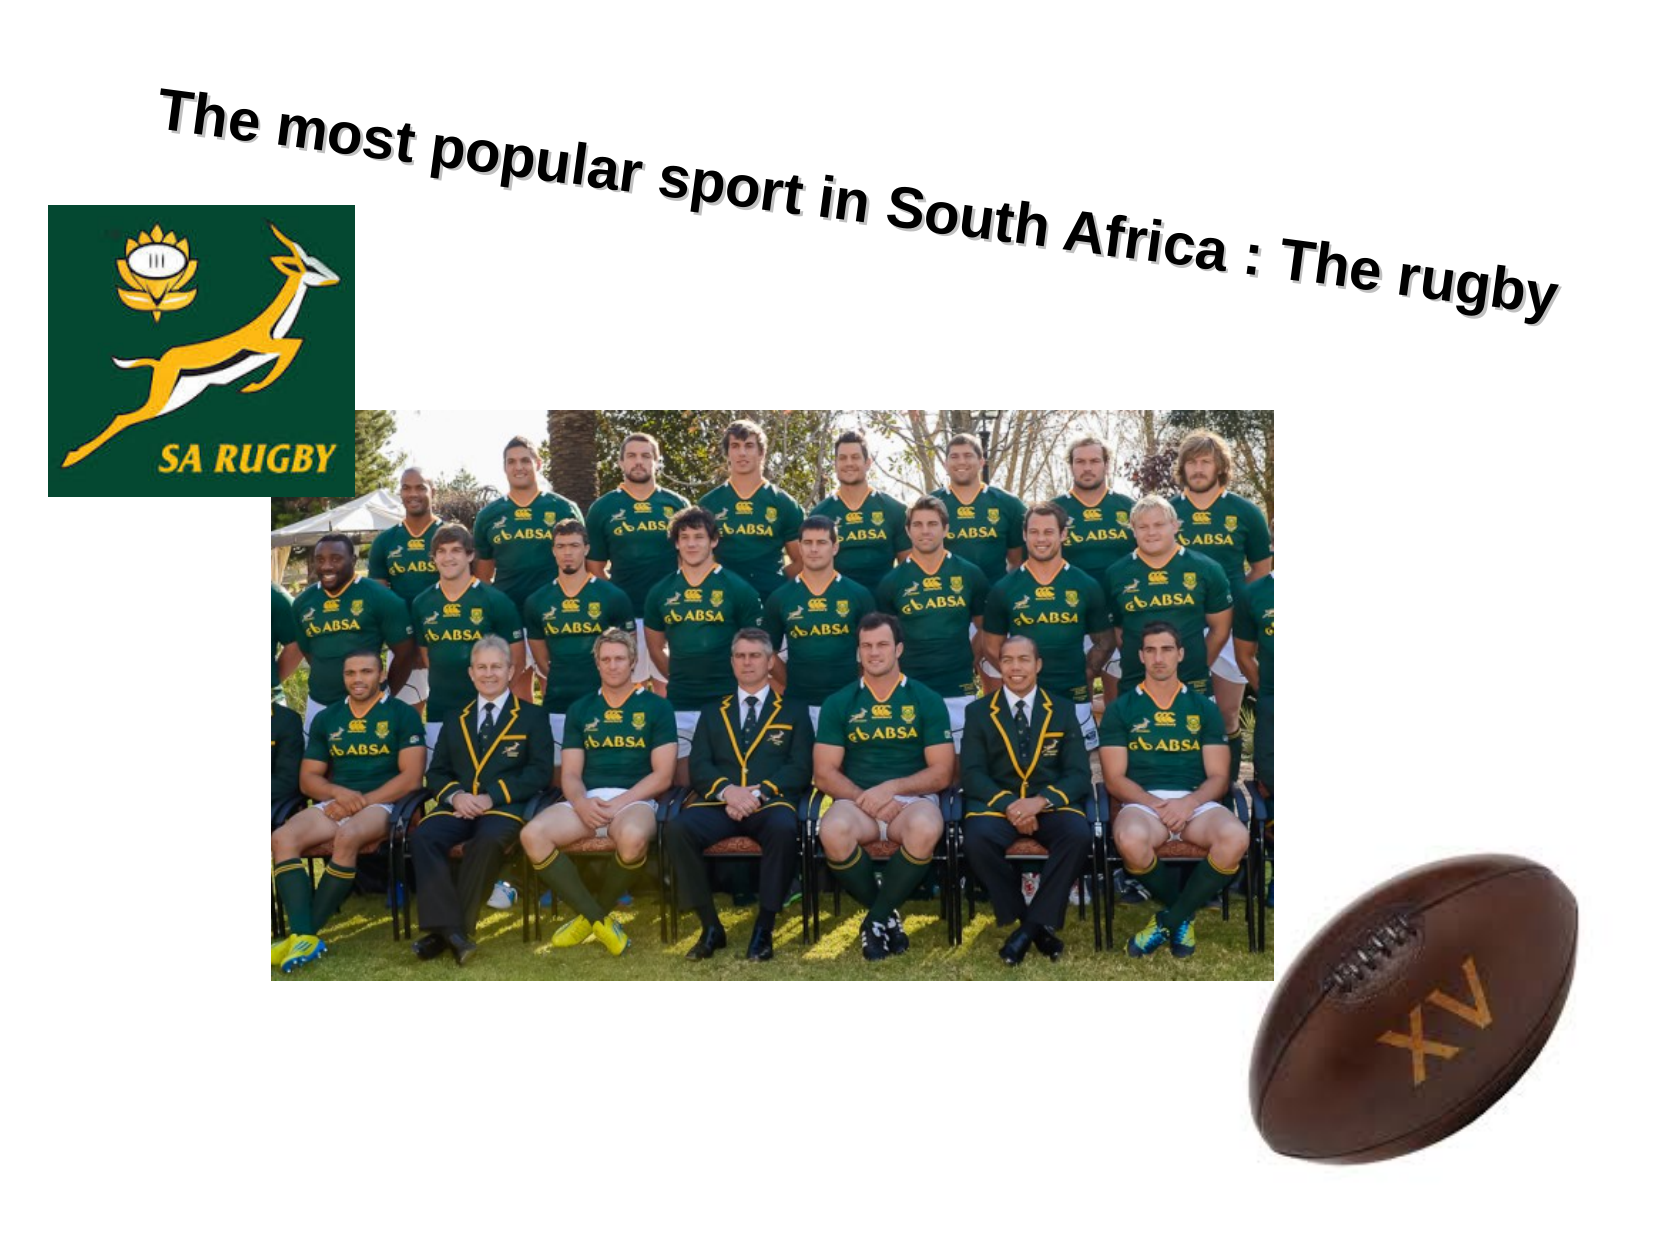

The most popular sport in South Africa : The rugby